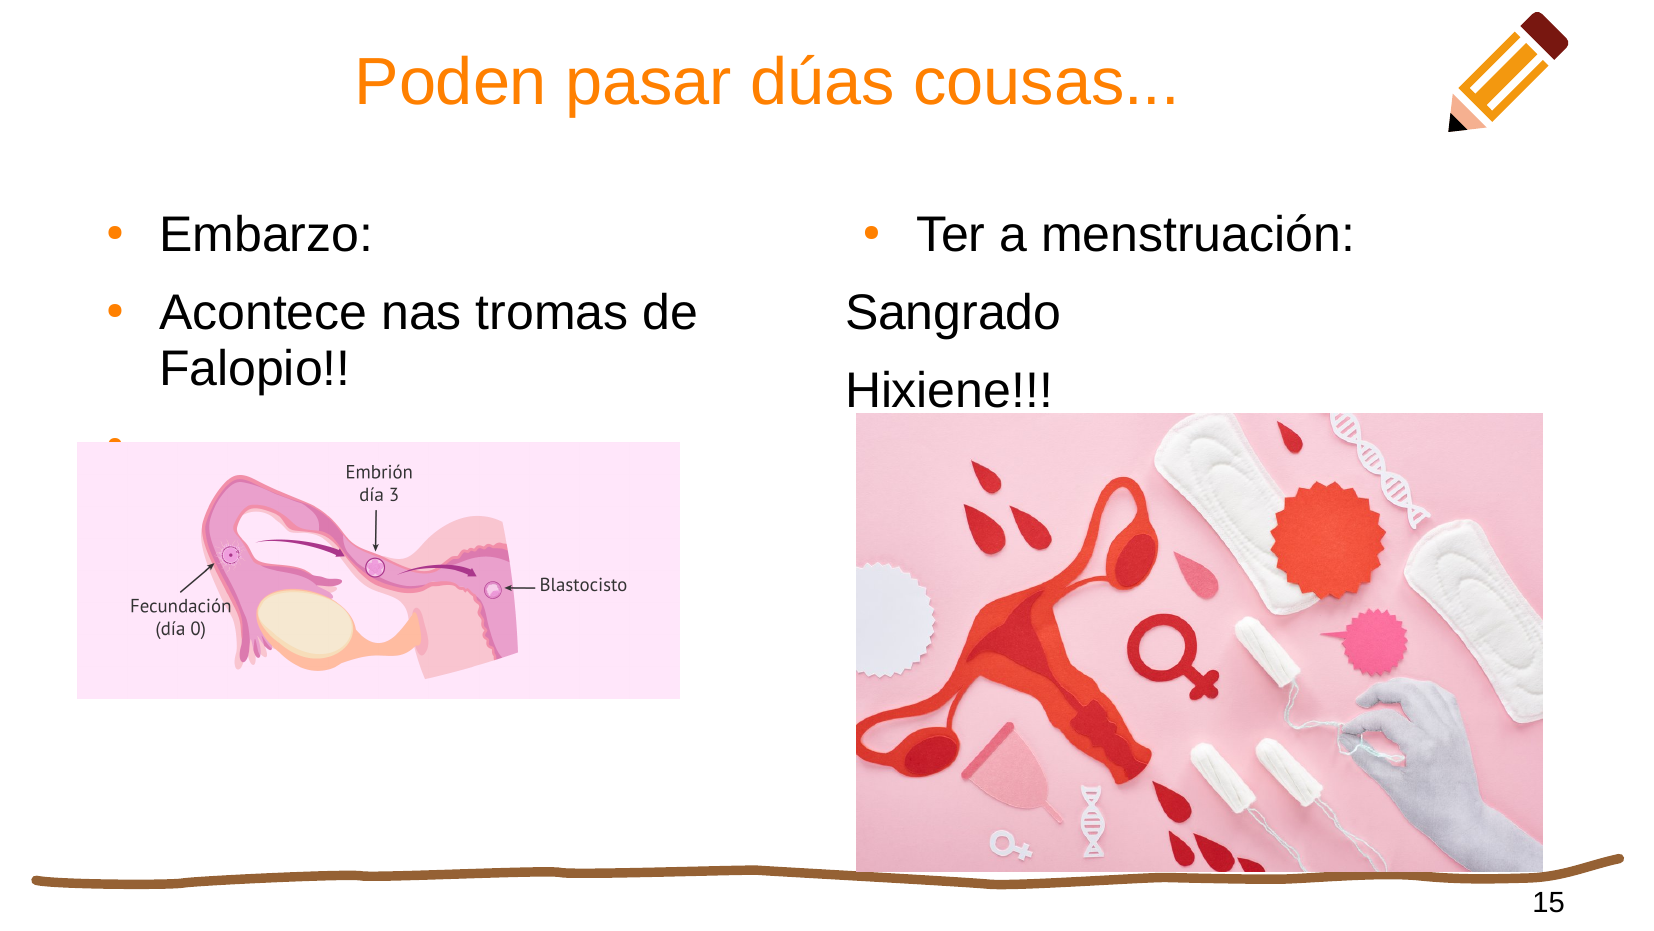

# Poden pasar dúas cousas...
Embarzo:
Acontece nas tromas de Falopio!!
Ter a menstruación:
Sangrado
Hixiene!!!
15